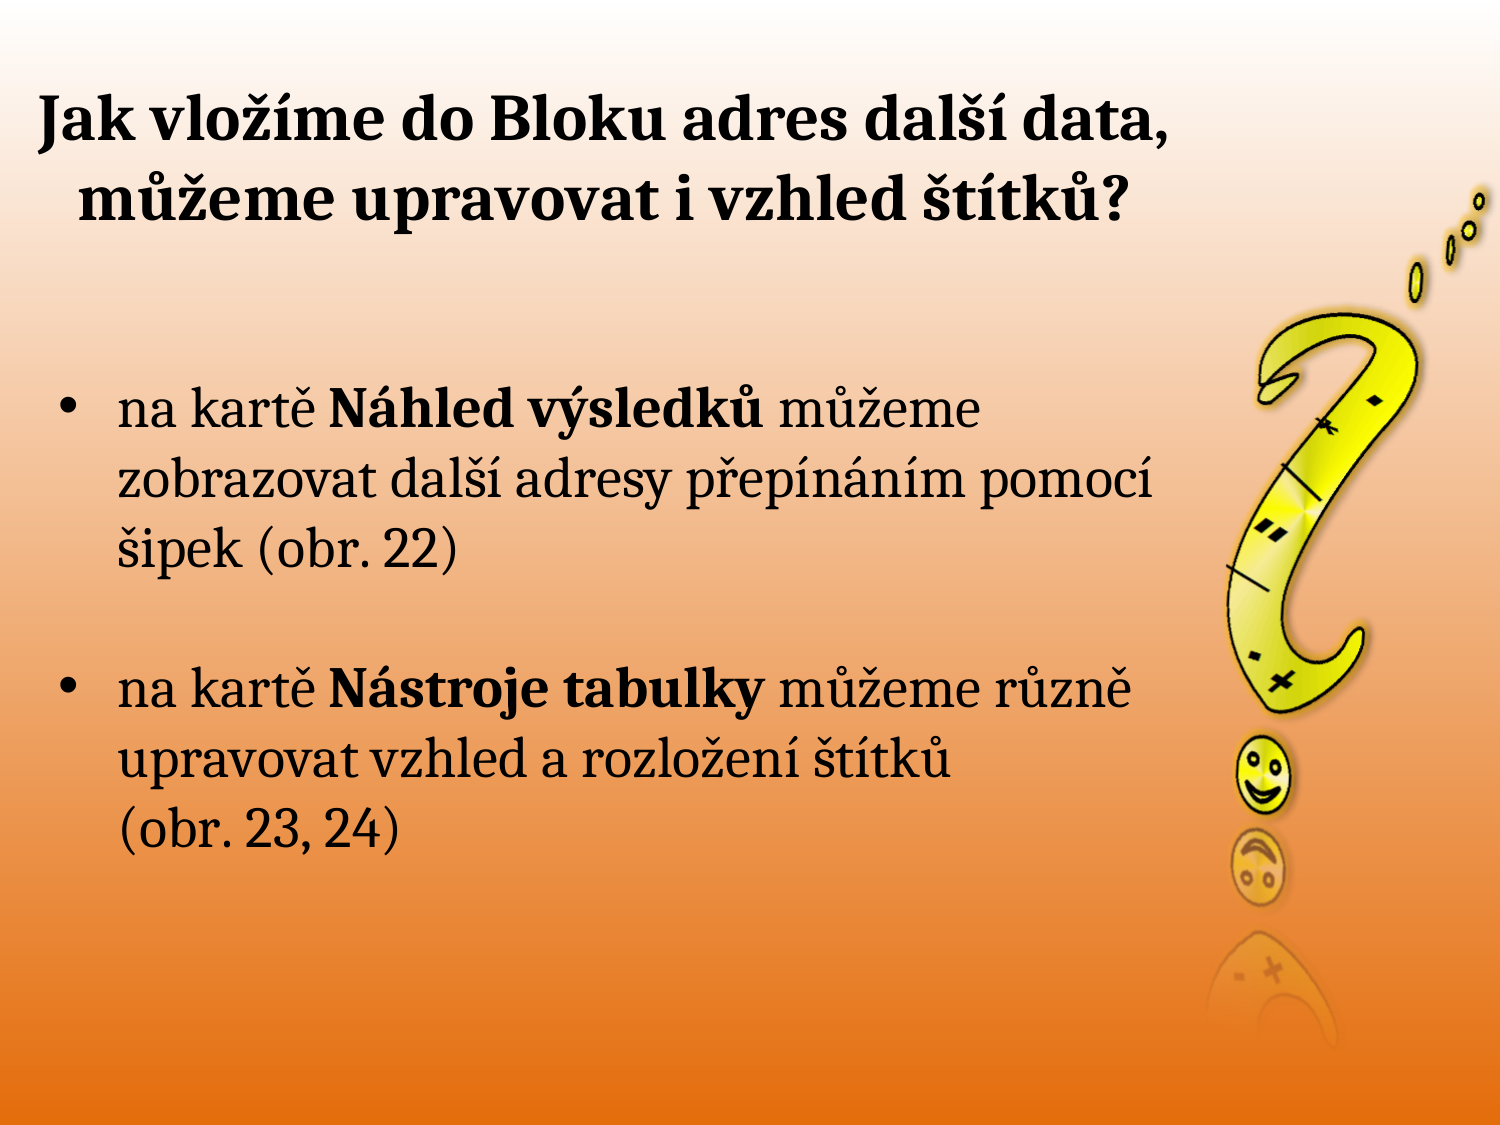

Jak vložíme do Bloku adres další data, můžeme upravovat i vzhled štítků?
na kartě Náhled výsledků můžeme zobrazovat další adresy přepínáním pomocí šipek (obr. 22)
na kartě Nástroje tabulky můžeme různě upravovat vzhled a rozložení štítků
	(obr. 23, 24)